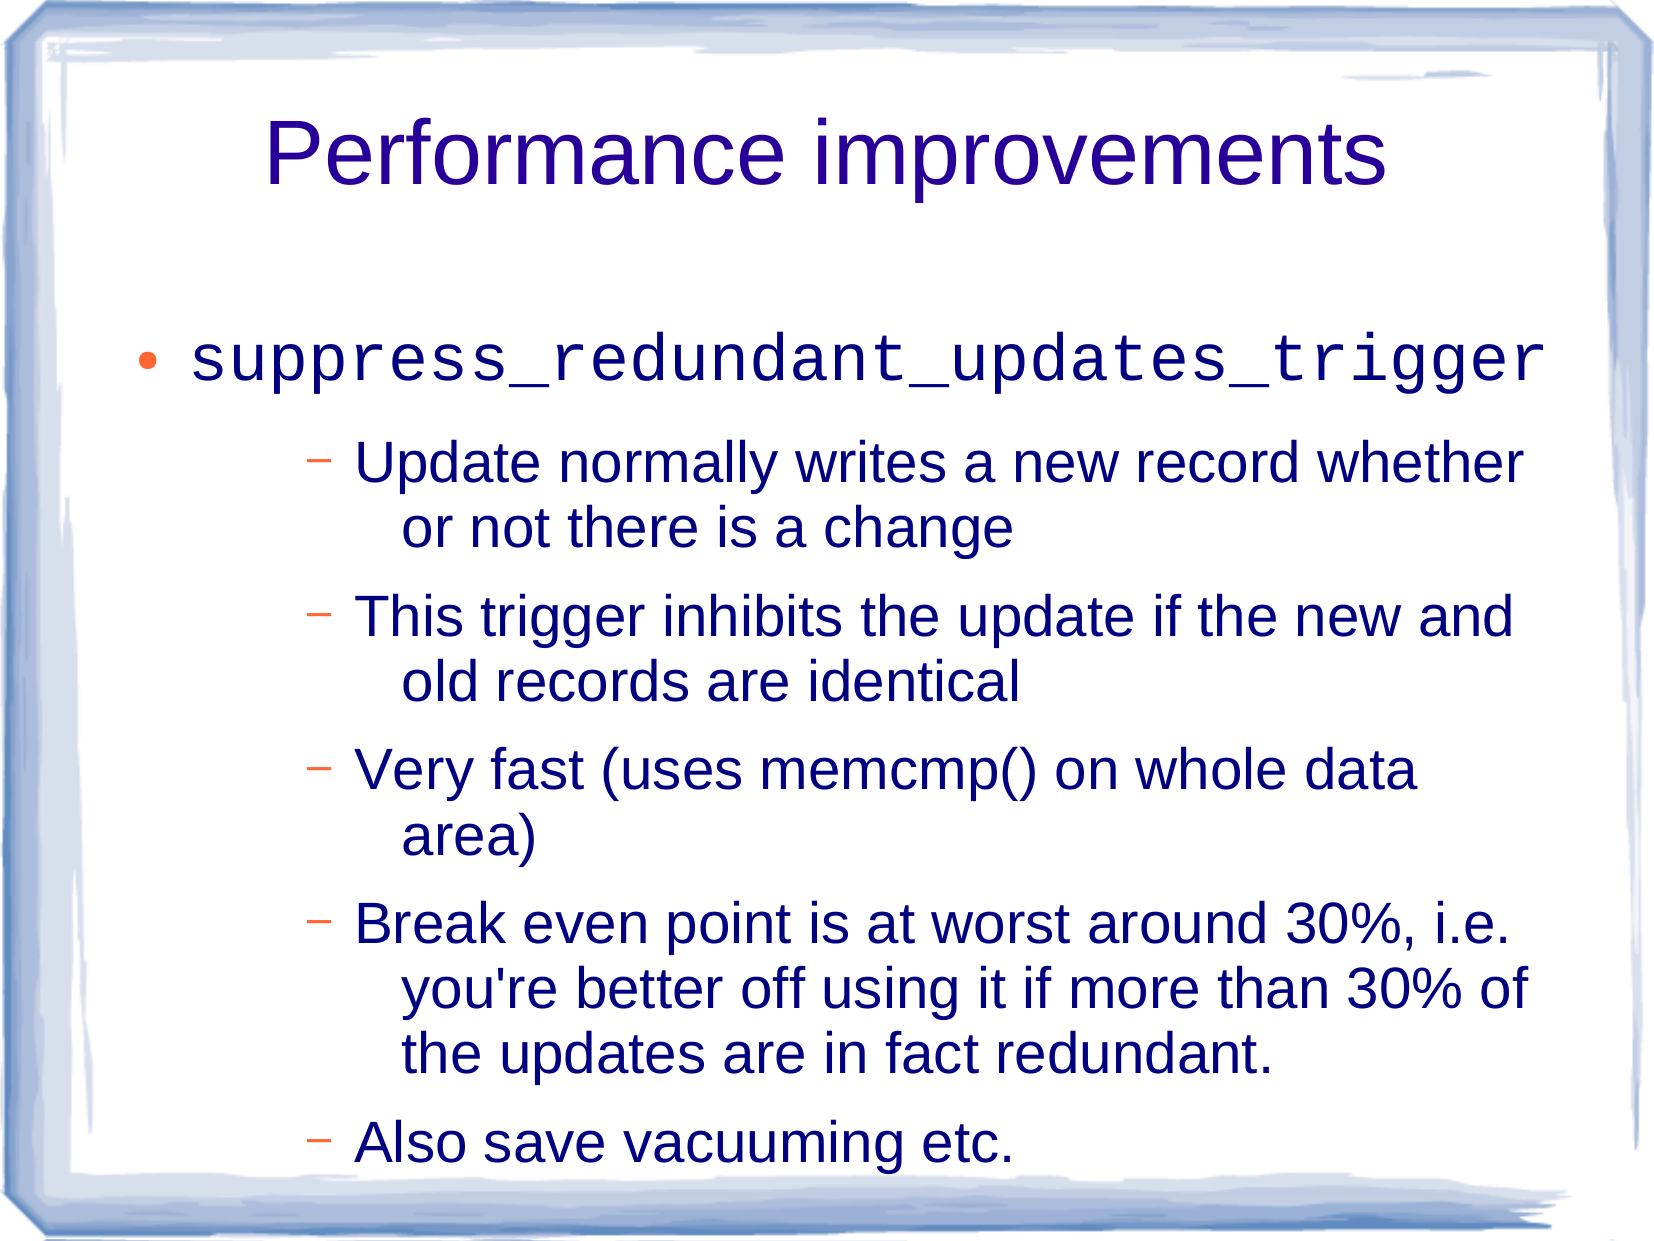

# Performance improvements
suppress_redundant_updates_trigger
Update normally writes a new record whether or not there is a change
This trigger inhibits the update if the new and old records are identical
Very fast (uses memcmp() on whole data area)
Break even point is at worst around 30%, i.e. you're better off using it if more than 30% of the updates are in fact redundant.
Also save vacuuming etc.